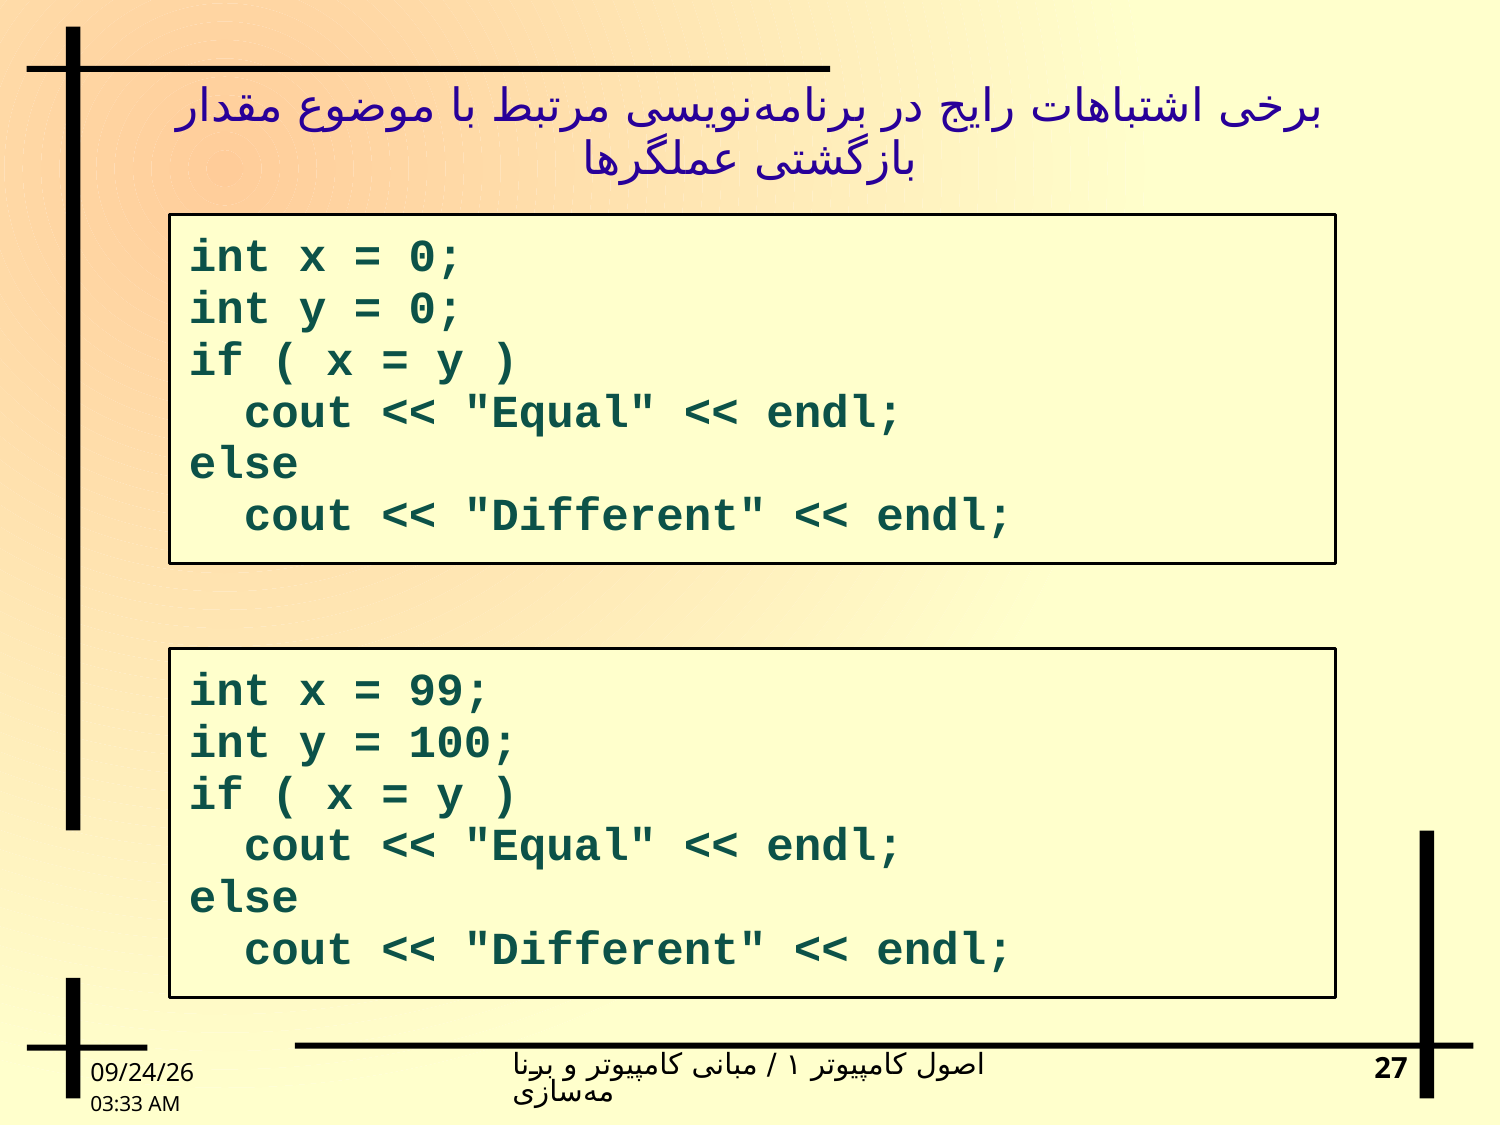

# برخی اشتباهات رایج در برنامه‌نویسی مرتبط با موضوع مقدار بازگشتی عملگرها
int x = 0;
int y = 0;
if ( x = y )
 cout << "Equal" << endl;
else
 cout << "Different" << endl;
int x = 99;
int y = 100;
if ( x = y )
 cout << "Equal" << endl;
else
 cout << "Different" << endl;
اصول کامپیوتر ۱ / مبانی کامپیوتر و برنامه‌سازی
27